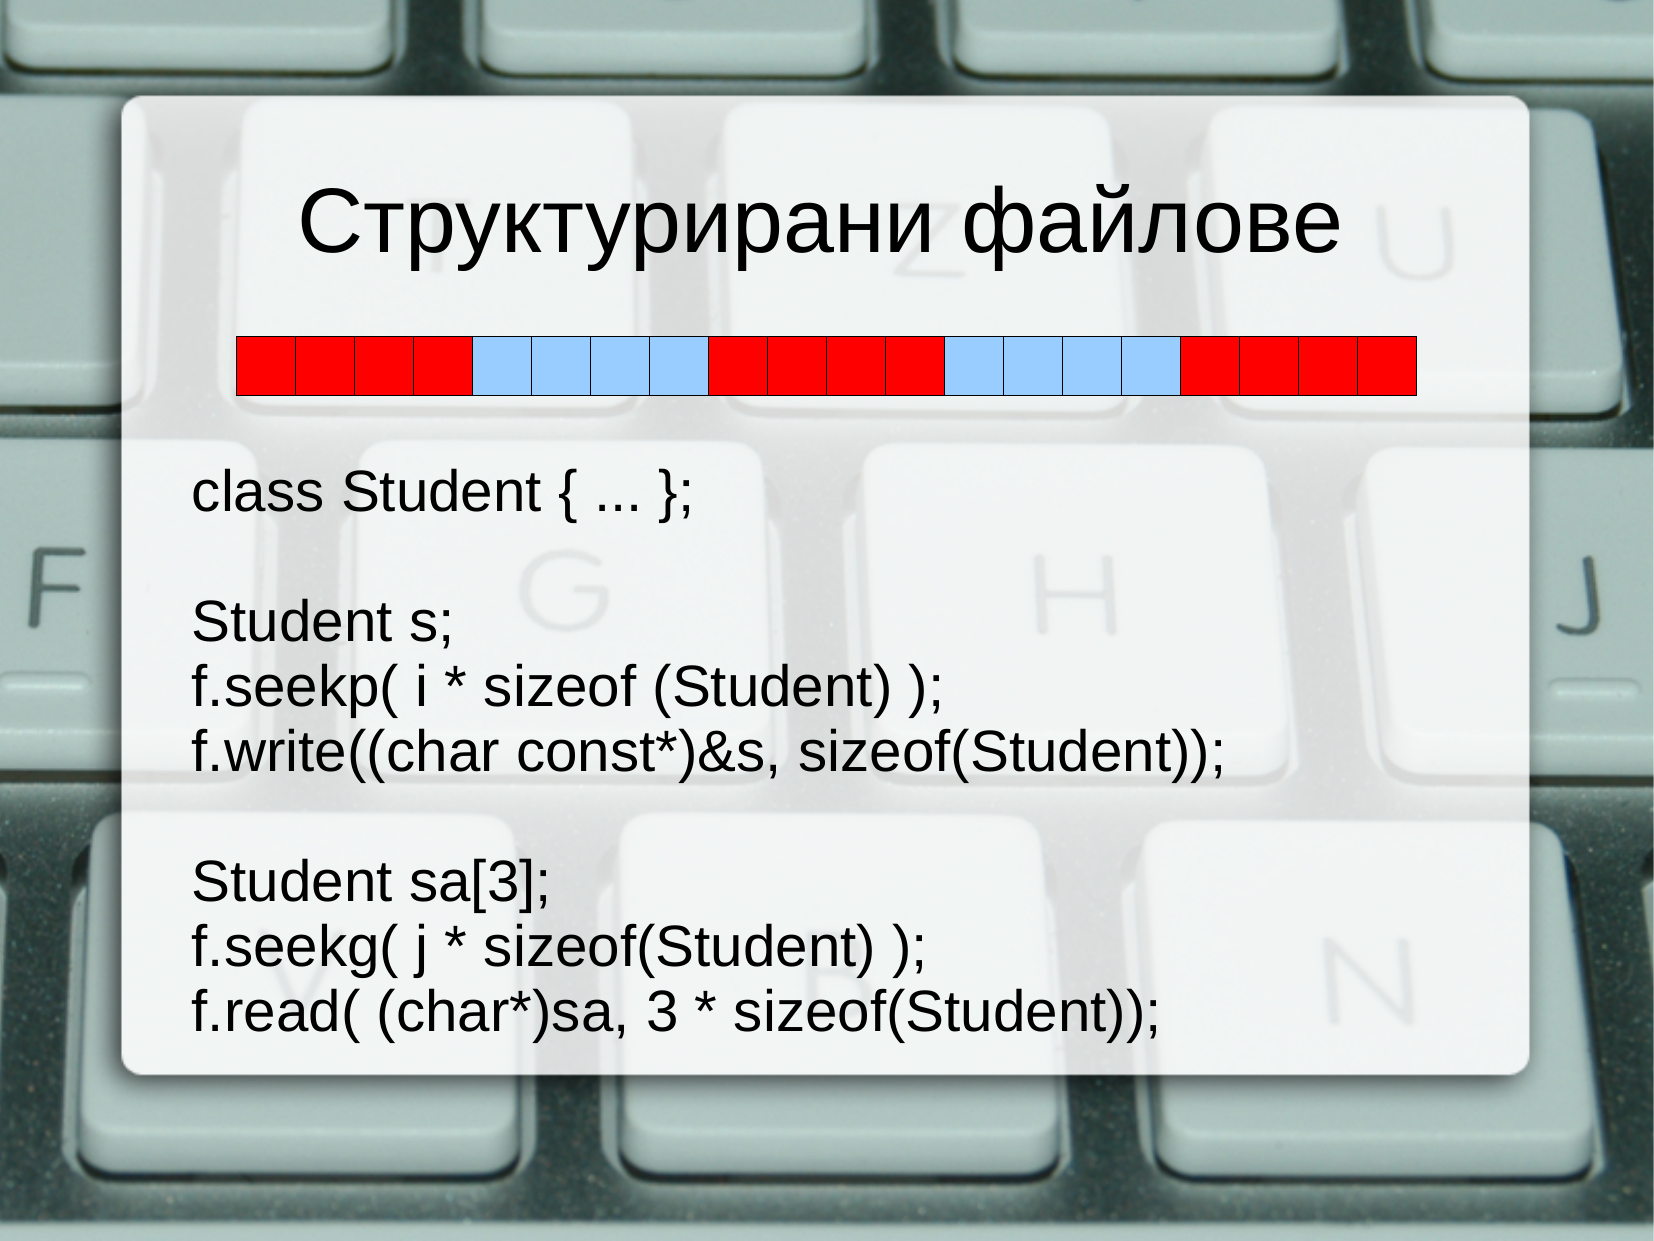

# Структурирани файлове
class Student { ... };
Student s;
f.seekp( i * sizeof (Student) );
f.write((char const*)&s, sizeof(Student));
Student sa[3];
f.seekg( j * sizeof(Student) );
f.read( (char*)sa, 3 * sizeof(Student));